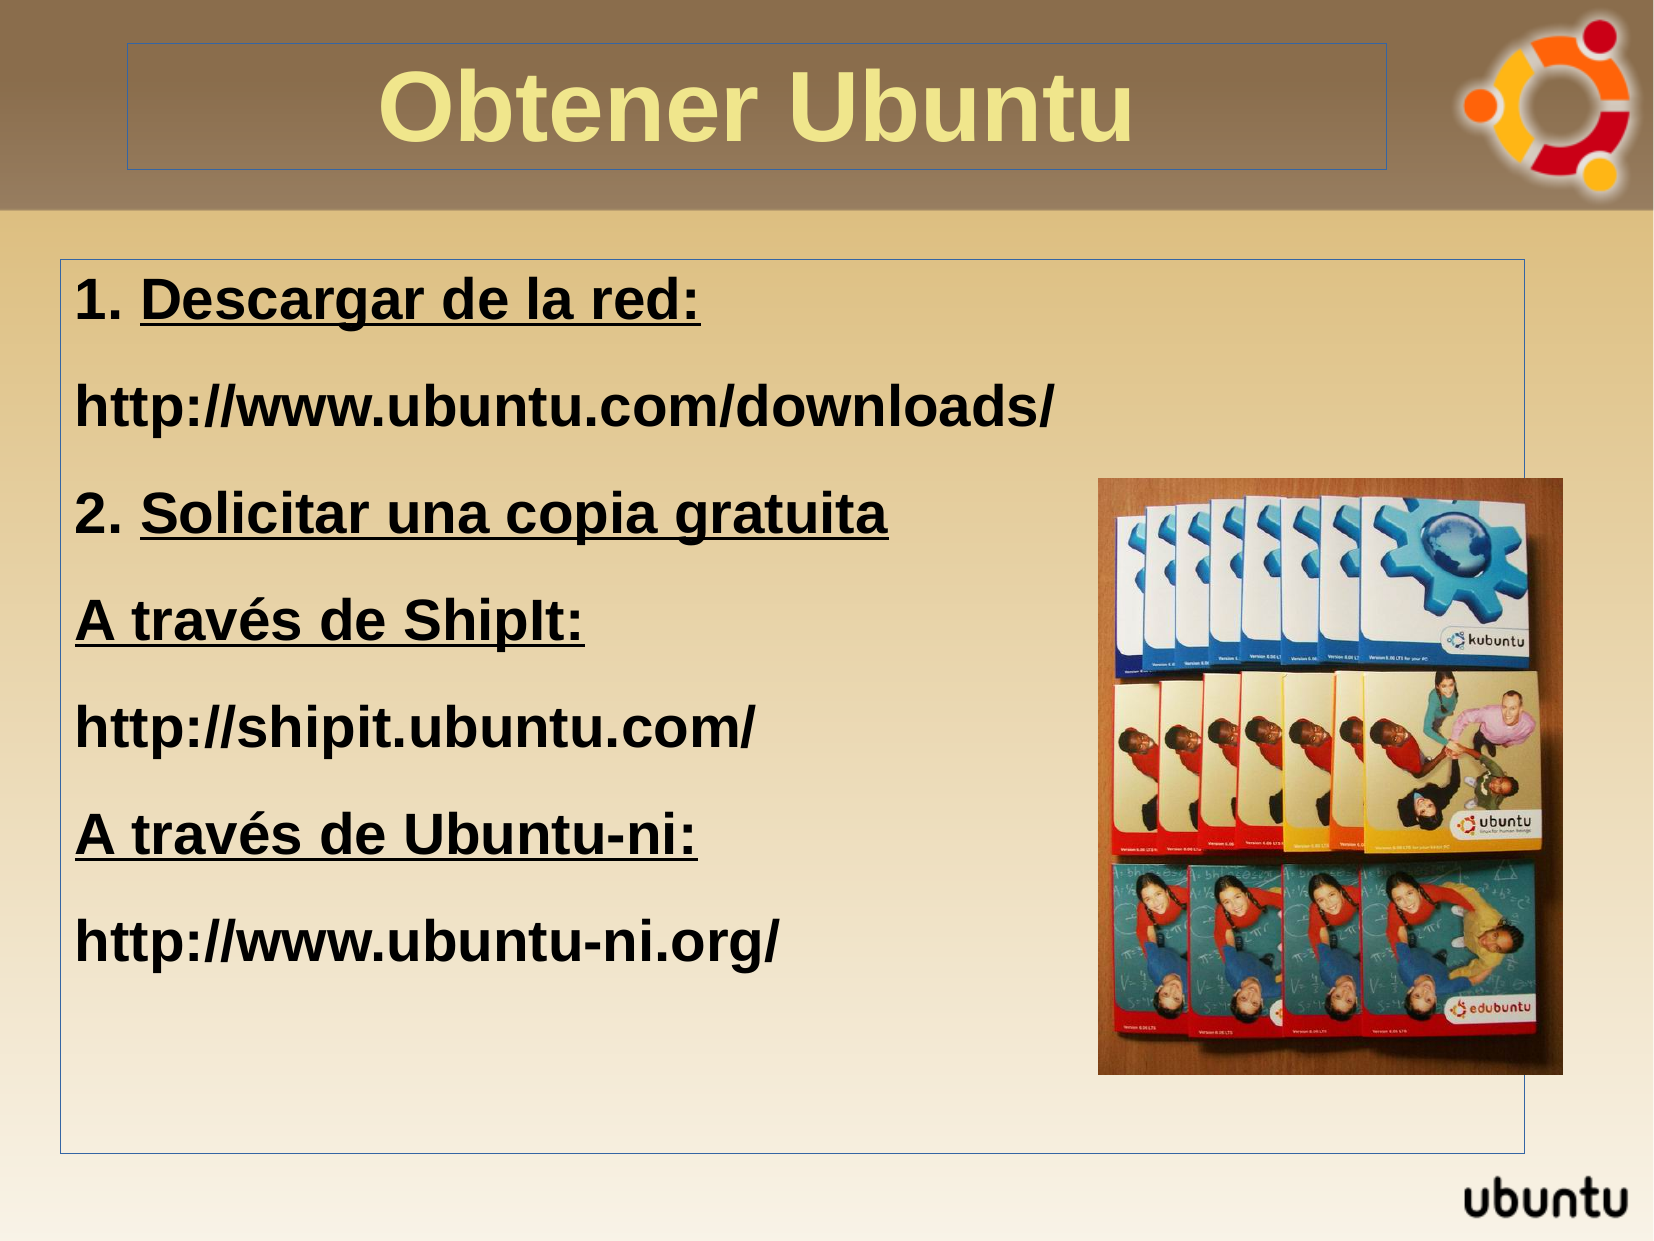

Obtener Ubuntu
1. Descargar de la red:
http://www.ubuntu.com/downloads/
2. Solicitar una copia gratuita
A través de ShipIt:
http://shipit.ubuntu.com/
A través de Ubuntu-ni:
http://www.ubuntu-ni.org/